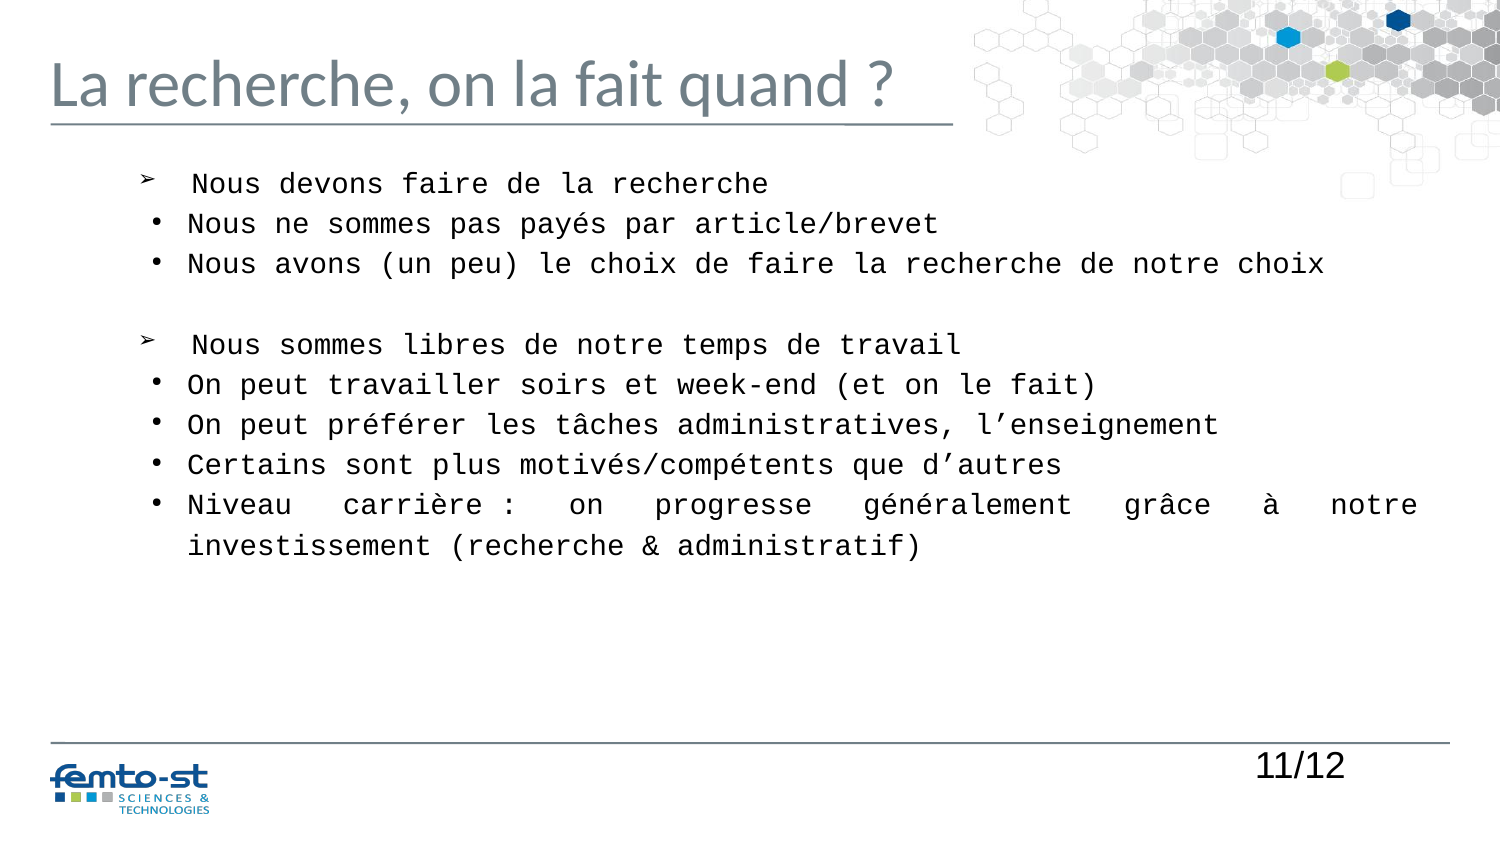

La recherche, on la fait quand ?
Nous devons faire de la recherche
Nous ne sommes pas payés par article/brevet
Nous avons (un peu) le choix de faire la recherche de notre choix
Nous sommes libres de notre temps de travail
On peut travailler soirs et week-end (et on le fait)
On peut préférer les tâches administratives, l’enseignement
Certains sont plus motivés/compétents que d’autres
Niveau carrière : on progresse généralement grâce à notre investissement (recherche & administratif)